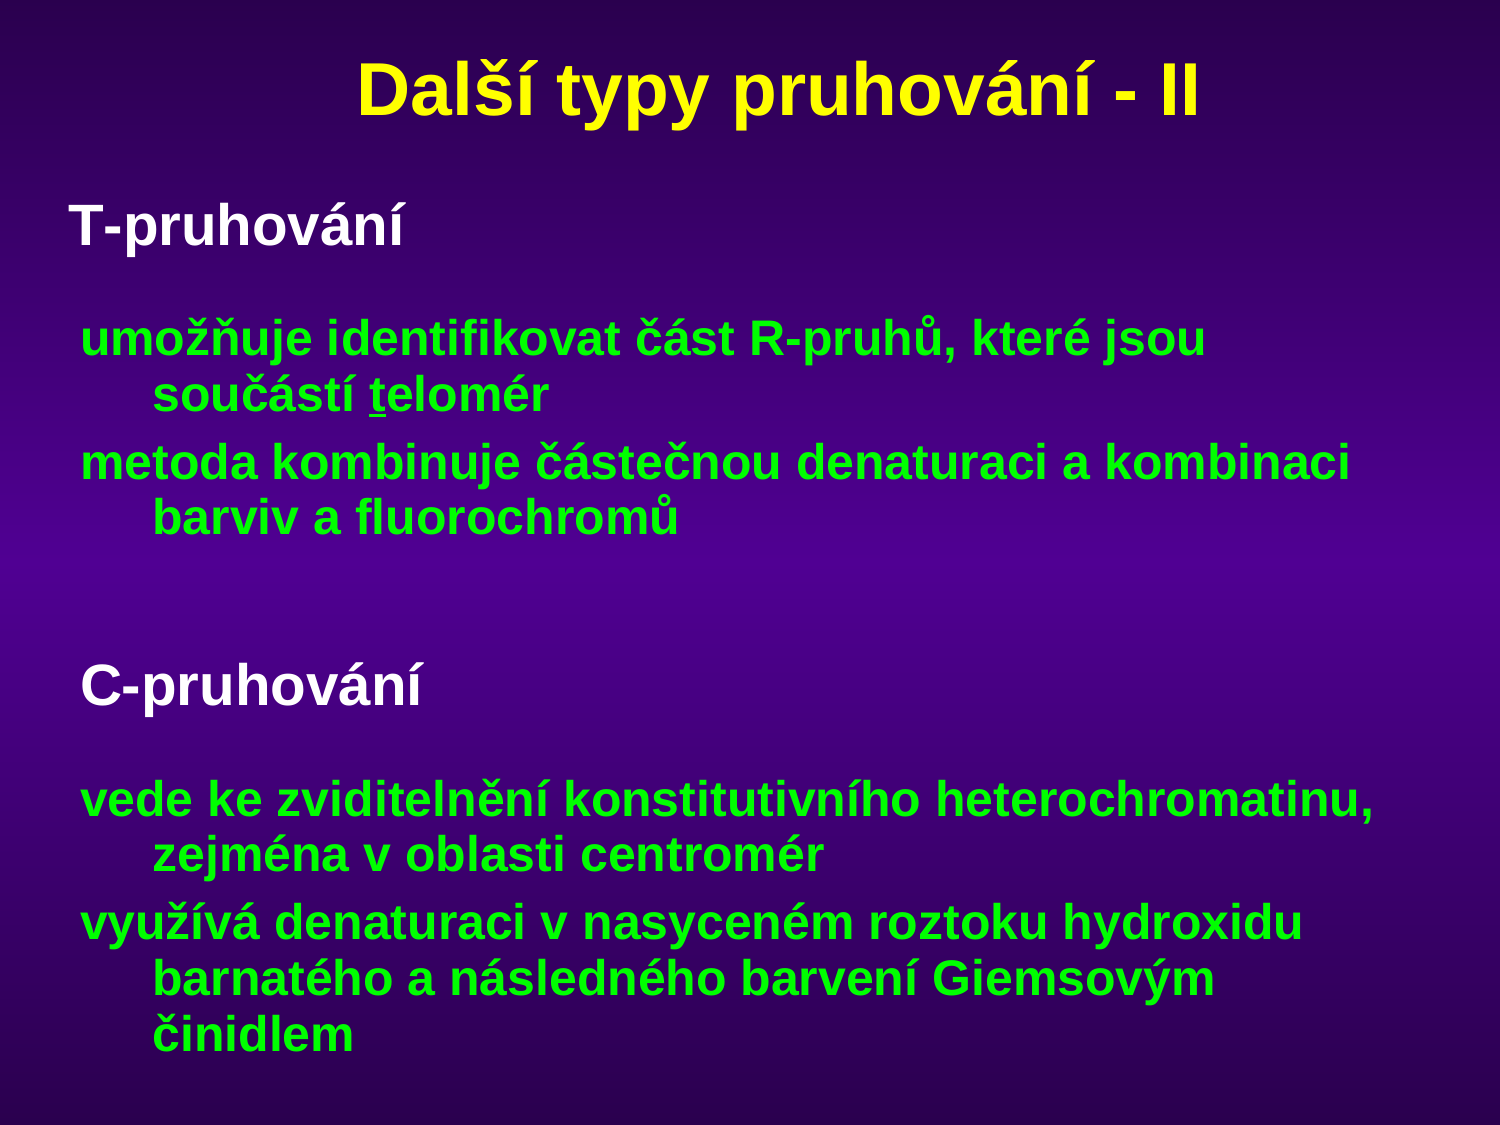

# Další typy pruhování - II
T-pruhování
umožňuje identifikovat část R-pruhů, které jsou součástí telomér
metoda kombinuje částečnou denaturaci a kombinaci barviv a fluorochromů
C-pruhování
vede ke zviditelnění konstitutivního heterochromatinu, zejména v oblasti centromér
využívá denaturaci v nasyceném roztoku hydroxidu barnatého a následného barvení Giemsovým činidlem